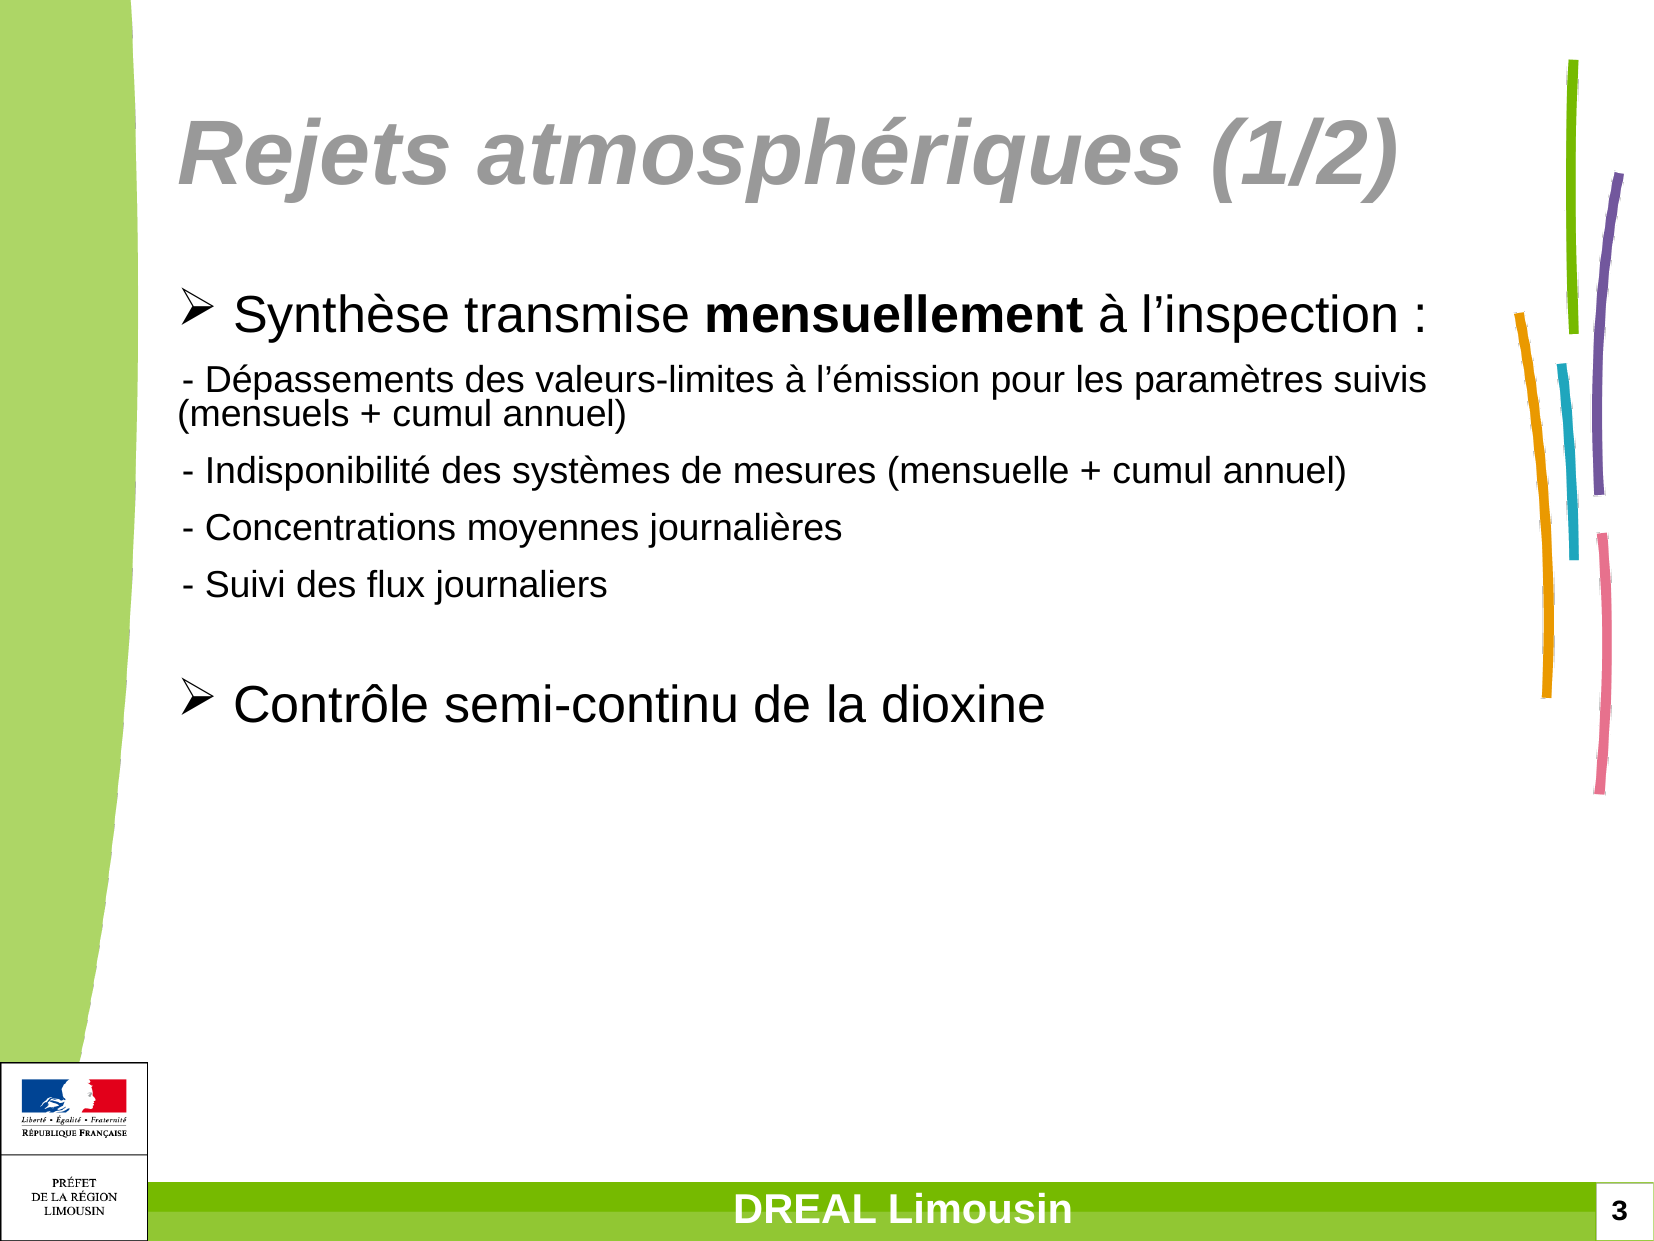

# Rejets atmosphériques (1/2)
 Synthèse transmise mensuellement à l’inspection :
- Dépassements des valeurs-limites à l’émission pour les paramètres suivis (mensuels + cumul annuel)
- Indisponibilité des systèmes de mesures (mensuelle + cumul annuel)
- Concentrations moyennes journalières
- Suivi des flux journaliers
 Contrôle semi-continu de la dioxine
3
Assemblée générale DREAL lundi 25 mai 2009